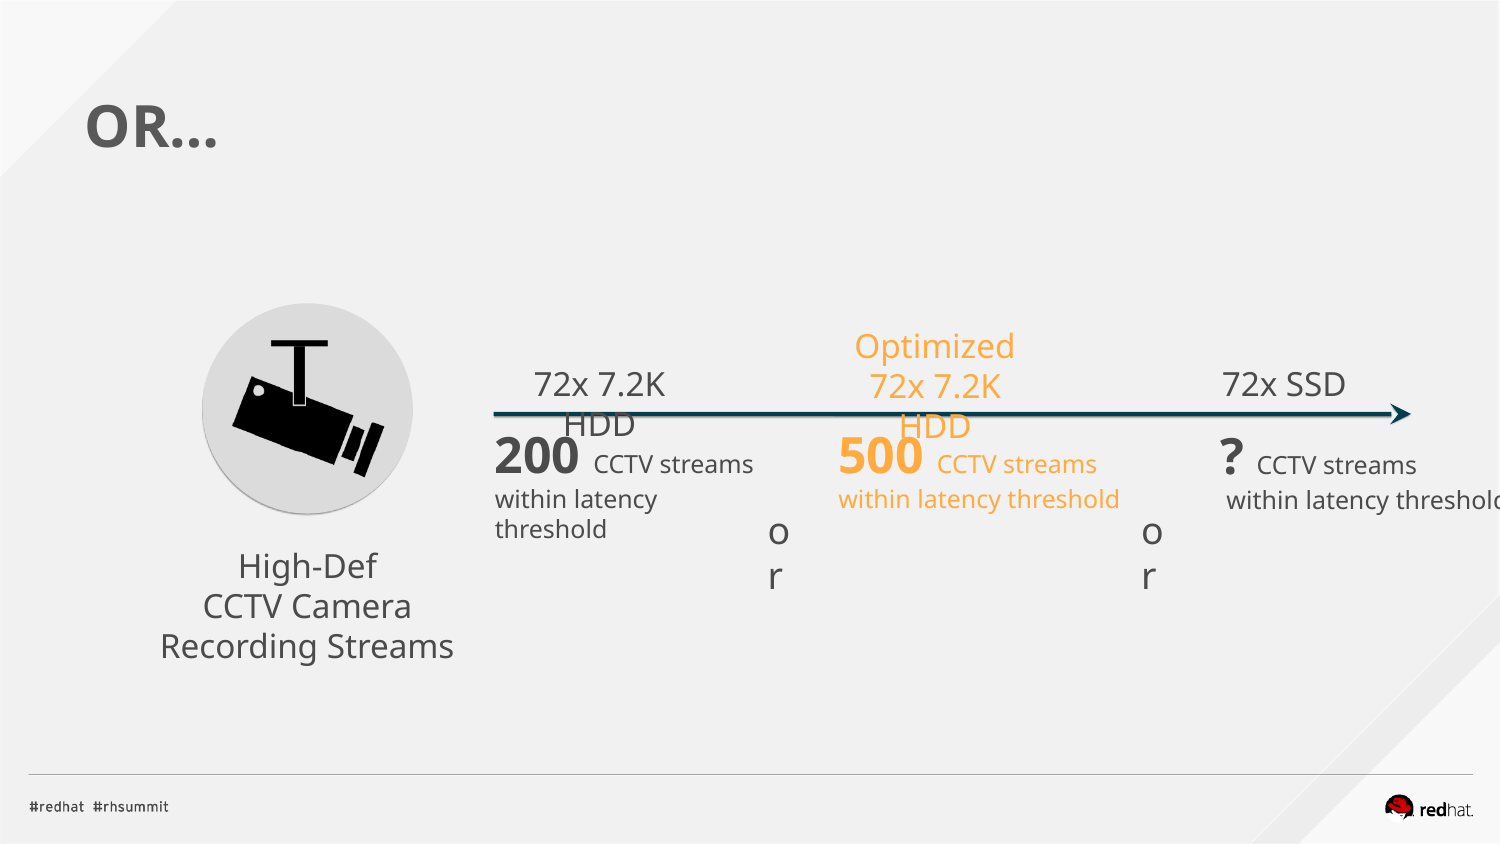

OR…
Optimized
72x 7.2K HDD
72x 7.2K HDD
72x SSD
200 CCTV streams
within latency threshold
500 CCTV streams
within latency threshold
? CCTV streams
 within latency threshold
or
or
High-Def
CCTV Camera
Recording Streams